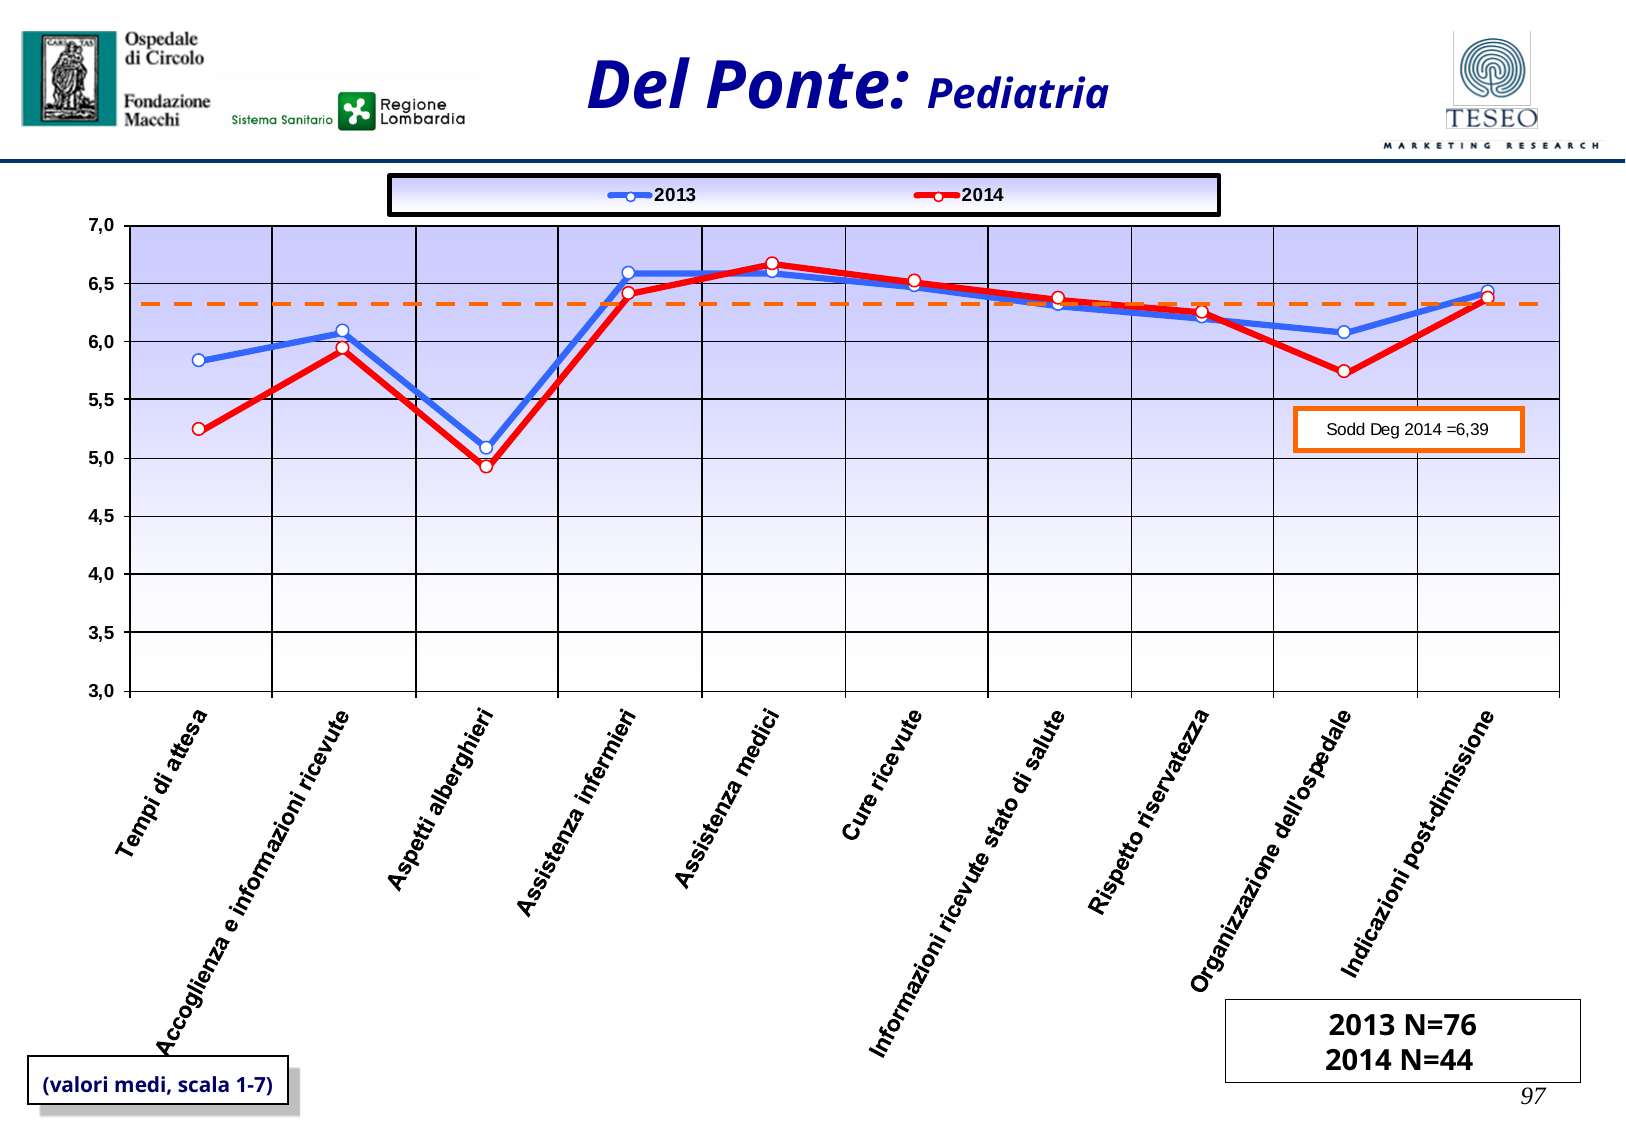

Del Ponte: Pediatria
2013 N=76
2014 N=44
(valori medi, scala 1-7)